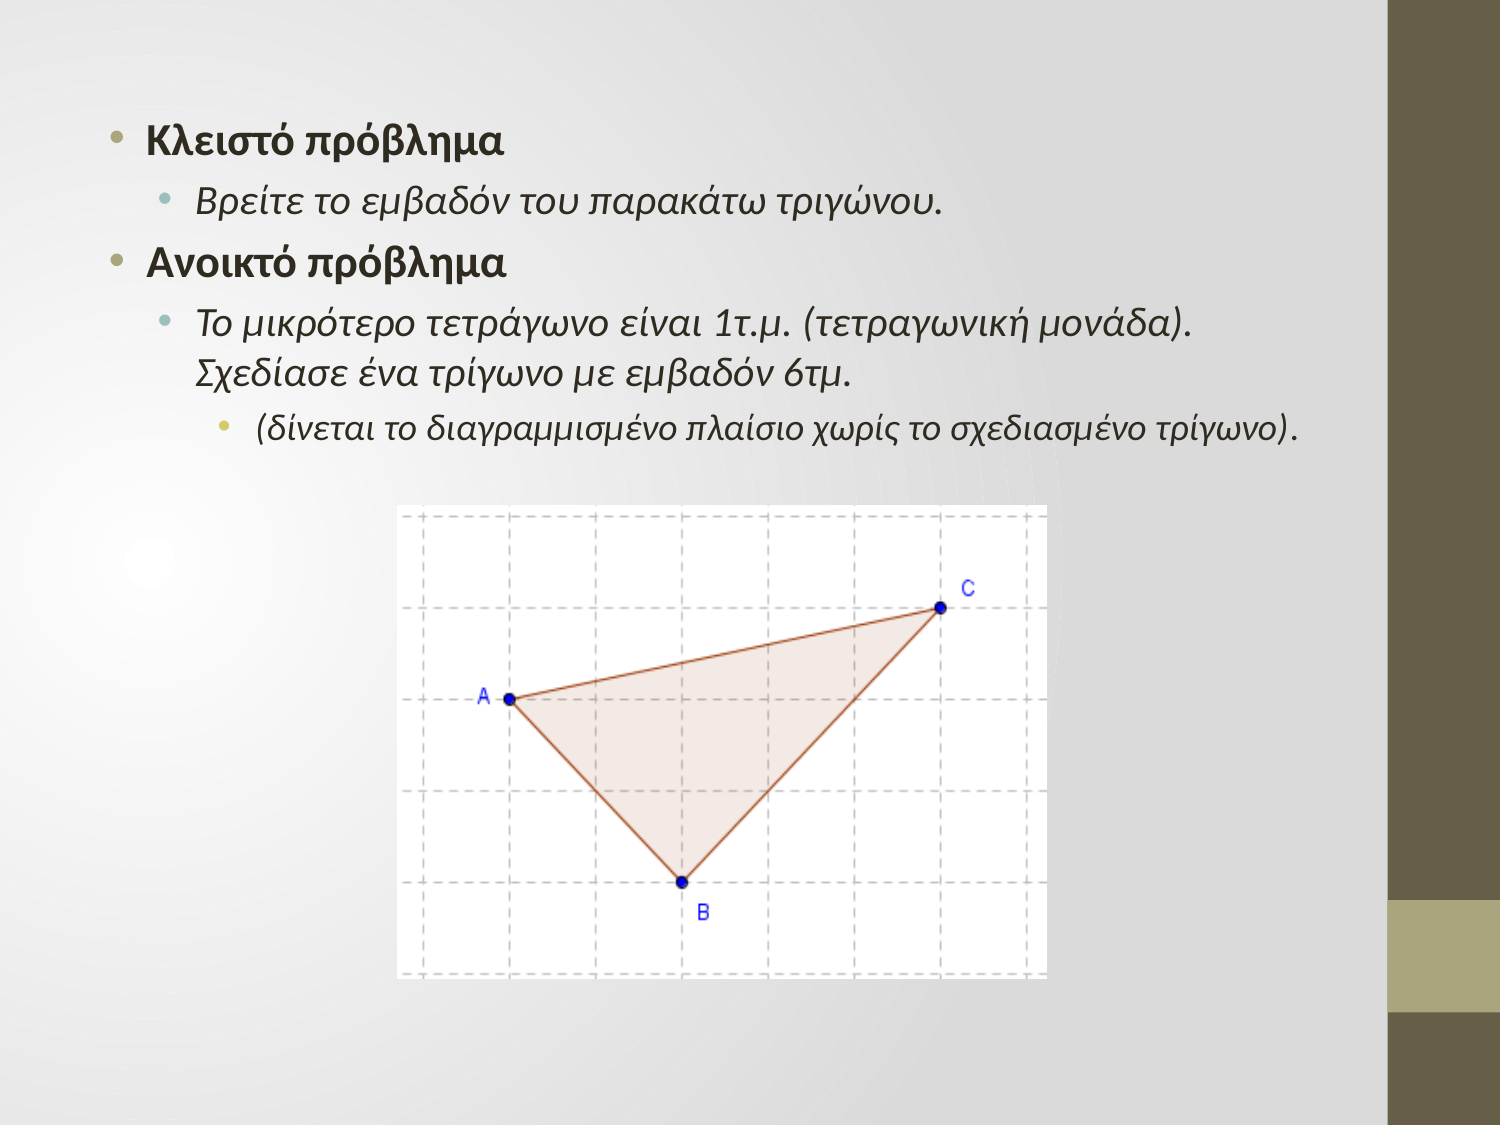

# Κλειστό πρόβλημα
Βρείτε το εμβαδόν του παρακάτω τριγώνου.
Ανοικτό πρόβλημα
Το μικρότερο τετράγωνο είναι 1τ.μ. (τετραγωνική μονάδα). Σχεδίασε ένα τρίγωνο με εμβαδόν 6τμ.
(δίνεται το διαγραμμισμένο πλαίσιο χωρίς το σχεδιασμένο τρίγωνο).